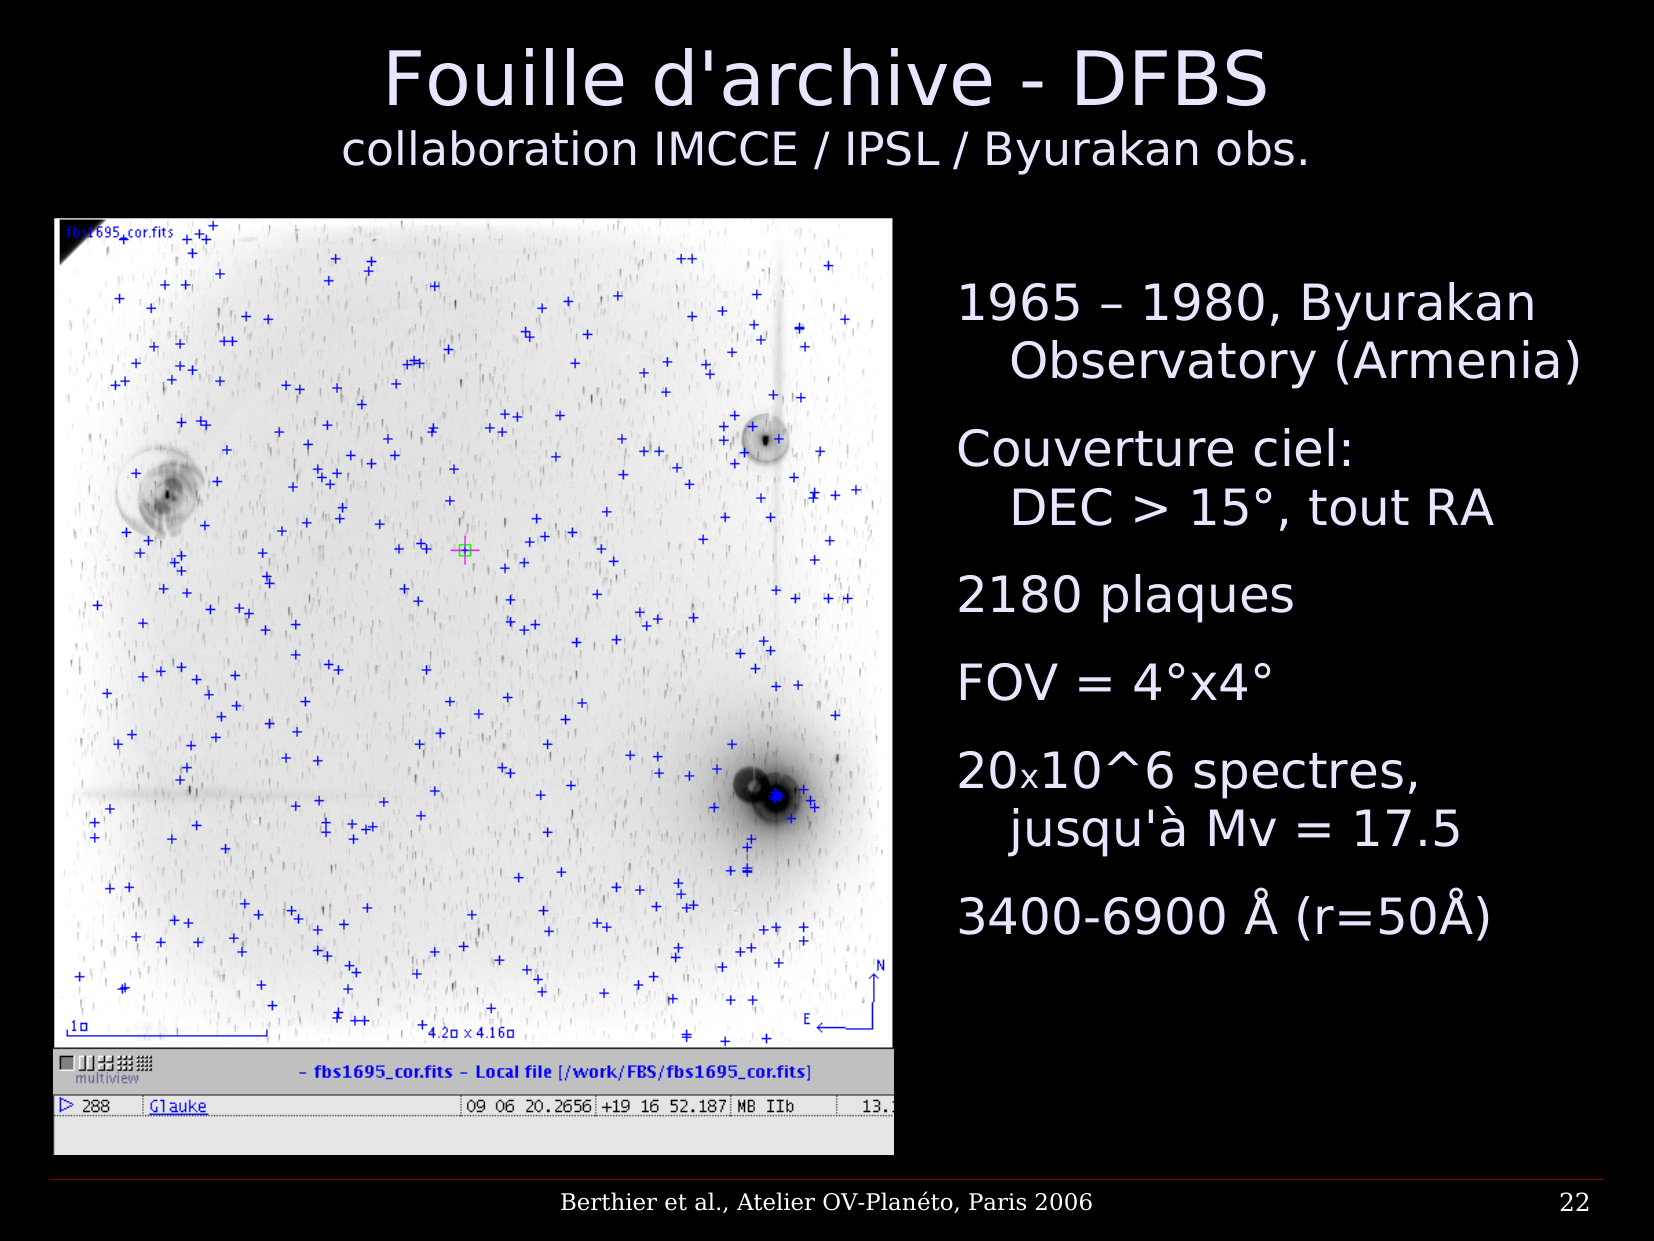

# Fouille d'archive - DFBS collaboration IMCCE / IPSL / Byurakan obs.
1965 – 1980, Byurakan Observatory (Armenia)
Couverture ciel:
DEC > 15°, tout RA
2180 plaques
FOV = 4°x4°
20x10^6 spectres, jusqu'à Mv = 17.5
3400-6900 Å (r=50Å)
22